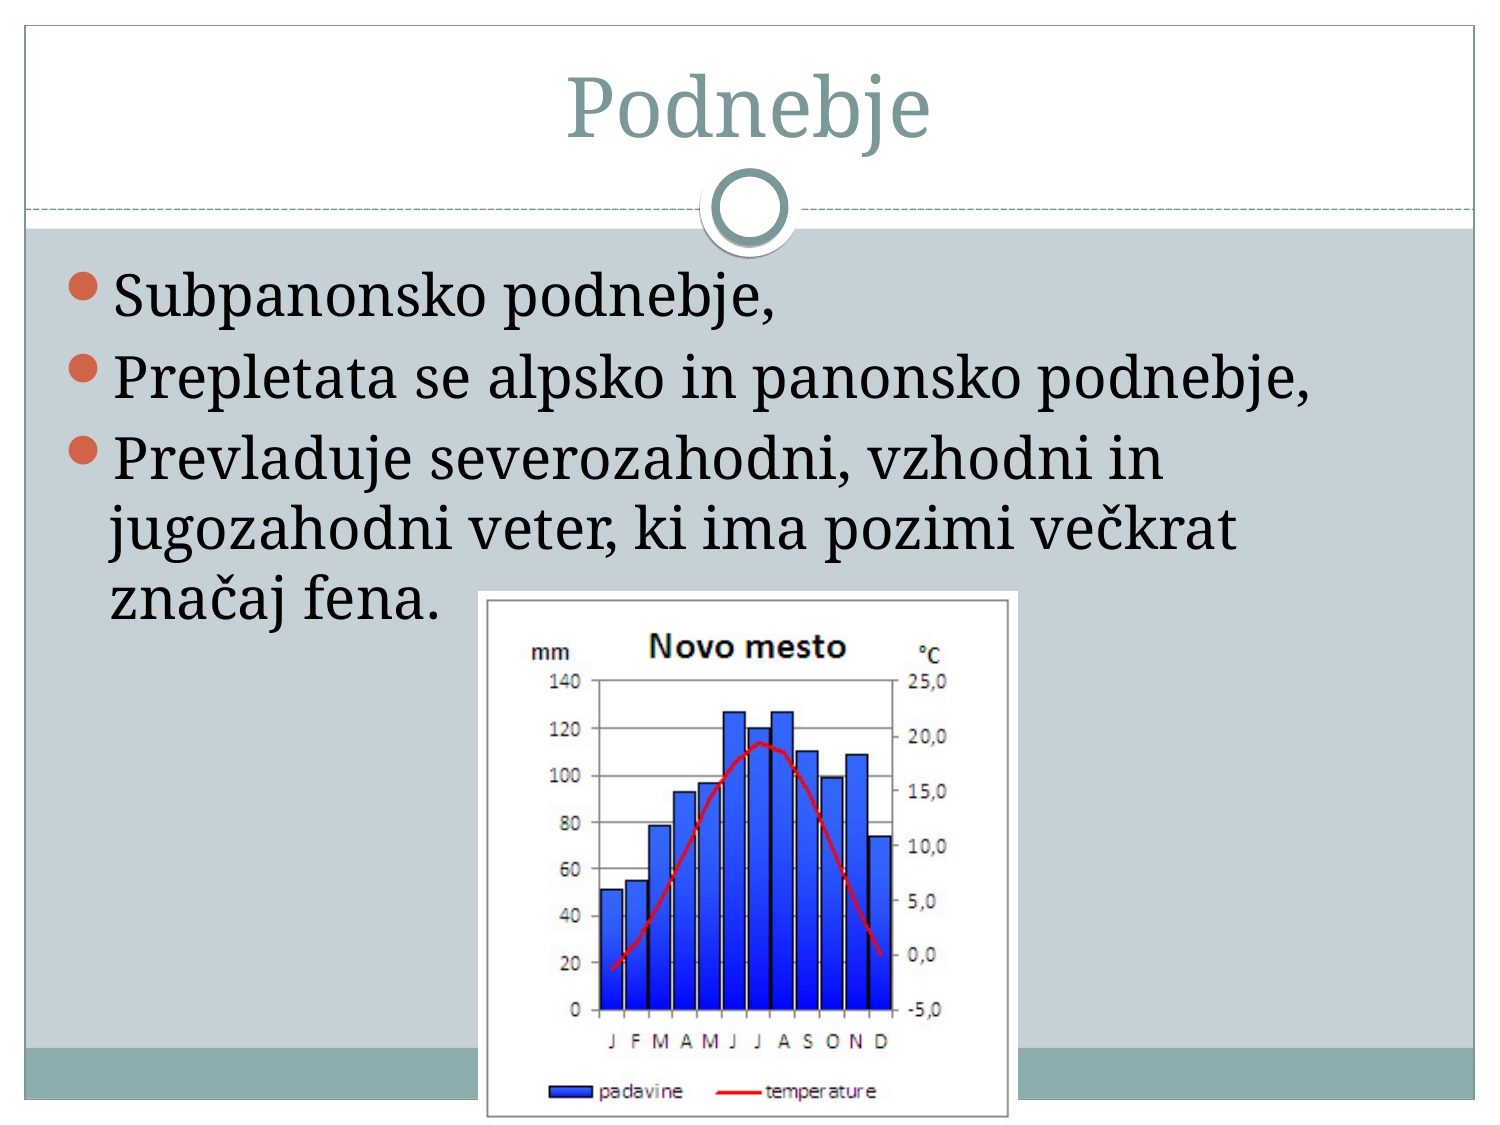

# Podnebje
Subpanonsko podnebje,
Prepletata se alpsko in panonsko podnebje,
Prevladuje severozahodni, vzhodni in jugozahodni veter, ki ima pozimi večkrat značaj fena.